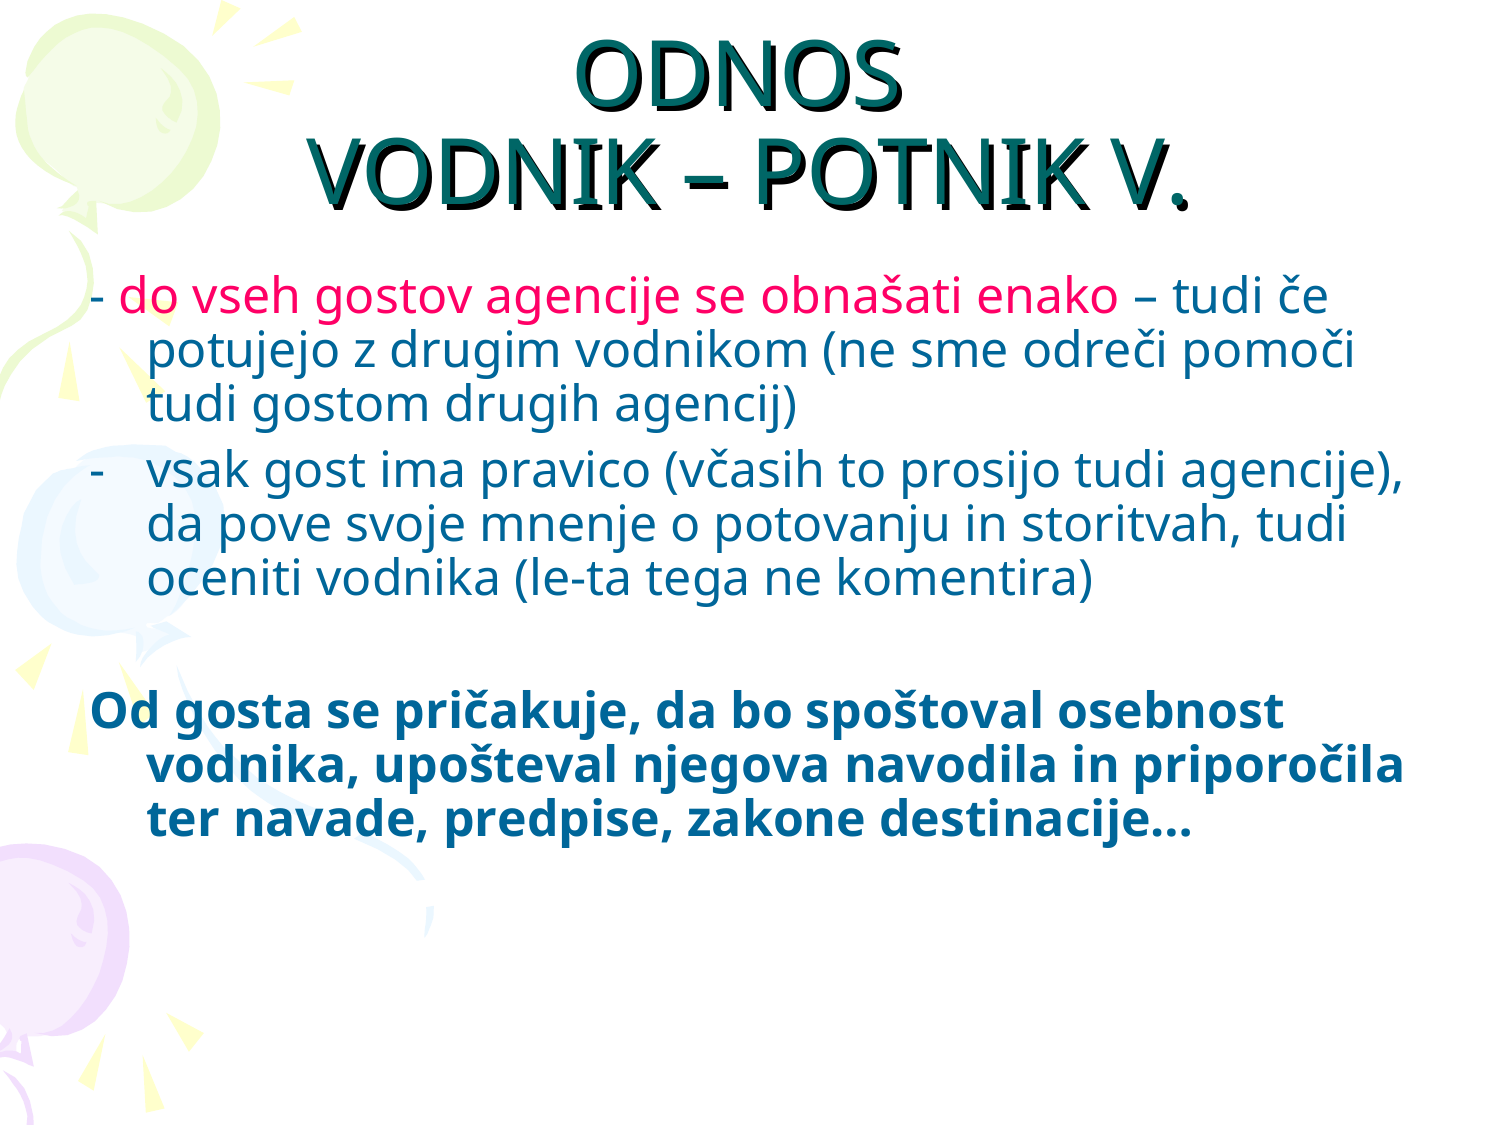

# ODNOS VODNIK – POTNIK V.
- do vseh gostov agencije se obnašati enako – tudi če potujejo z drugim vodnikom (ne sme odreči pomoči tudi gostom drugih agencij)
vsak gost ima pravico (včasih to prosijo tudi agencije), da pove svoje mnenje o potovanju in storitvah, tudi oceniti vodnika (le-ta tega ne komentira)
Od gosta se pričakuje, da bo spoštoval osebnost vodnika, upošteval njegova navodila in priporočila ter navade, predpise, zakone destinacije…